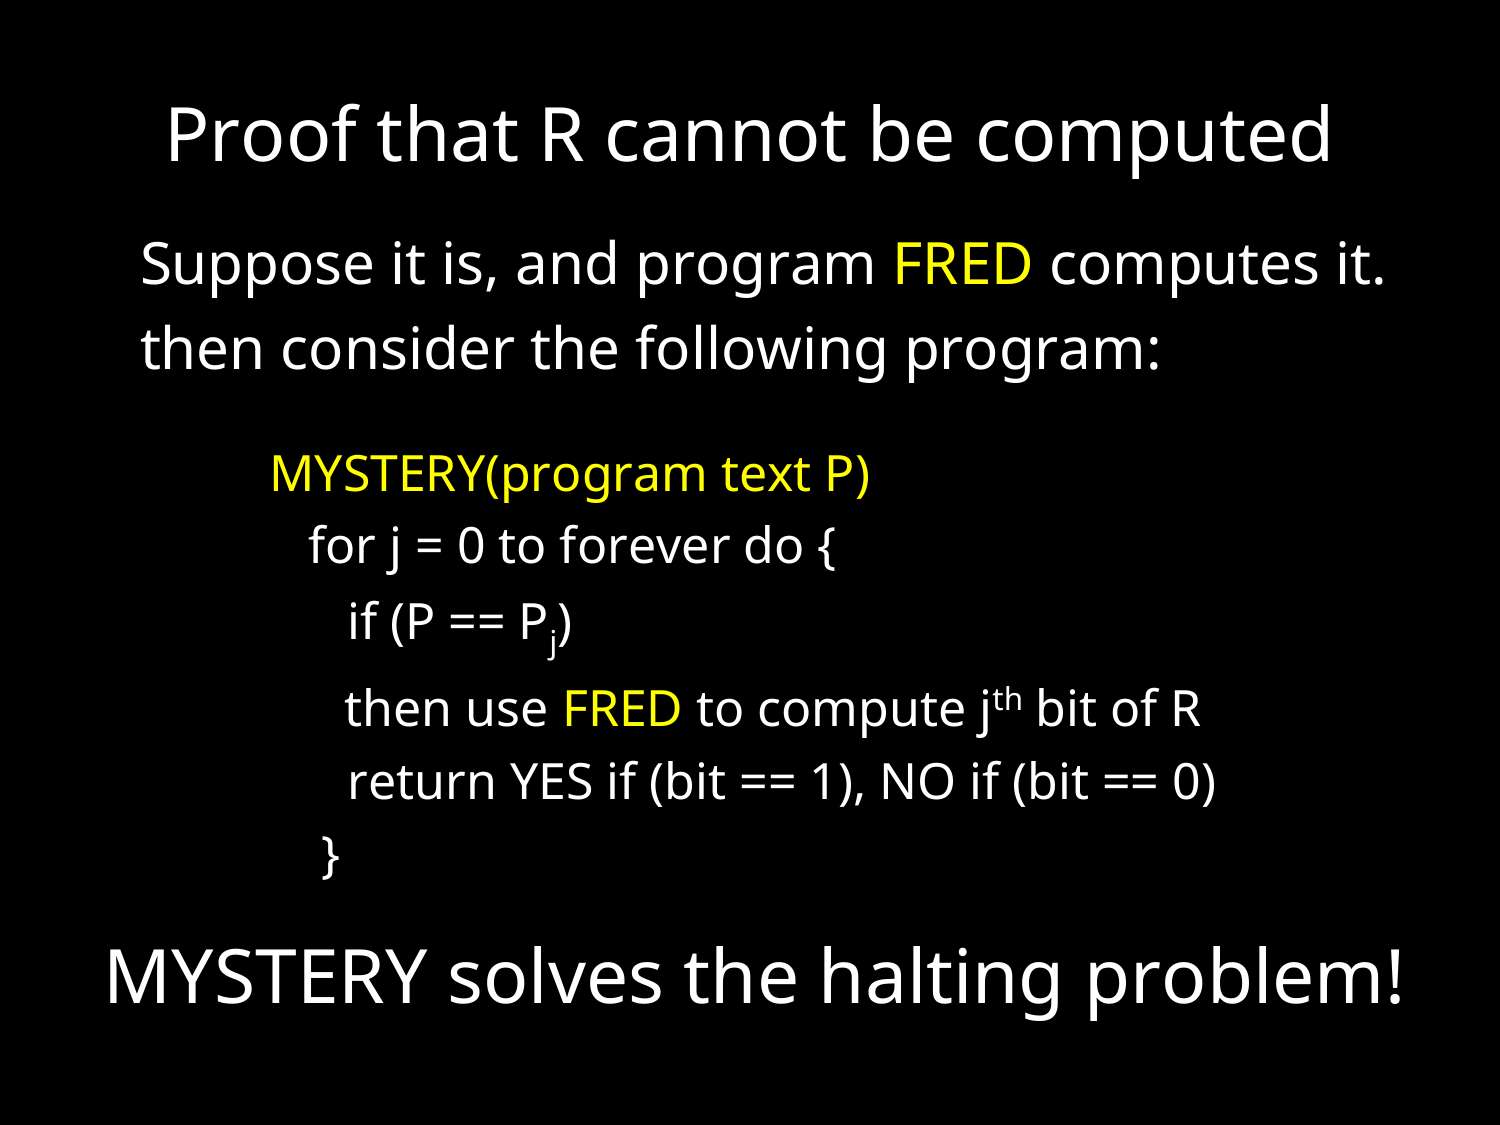

Proof that R cannot be computed
Suppose it is, and program FRED computes it.
then consider the following program:
MYSTERY(program text P)
 for j = 0 to forever do {
 if (P == Pj)
	then use FRED to compute jth bit of R
 return YES if (bit == 1), NO if (bit == 0)
 }
MYSTERY solves the halting problem!